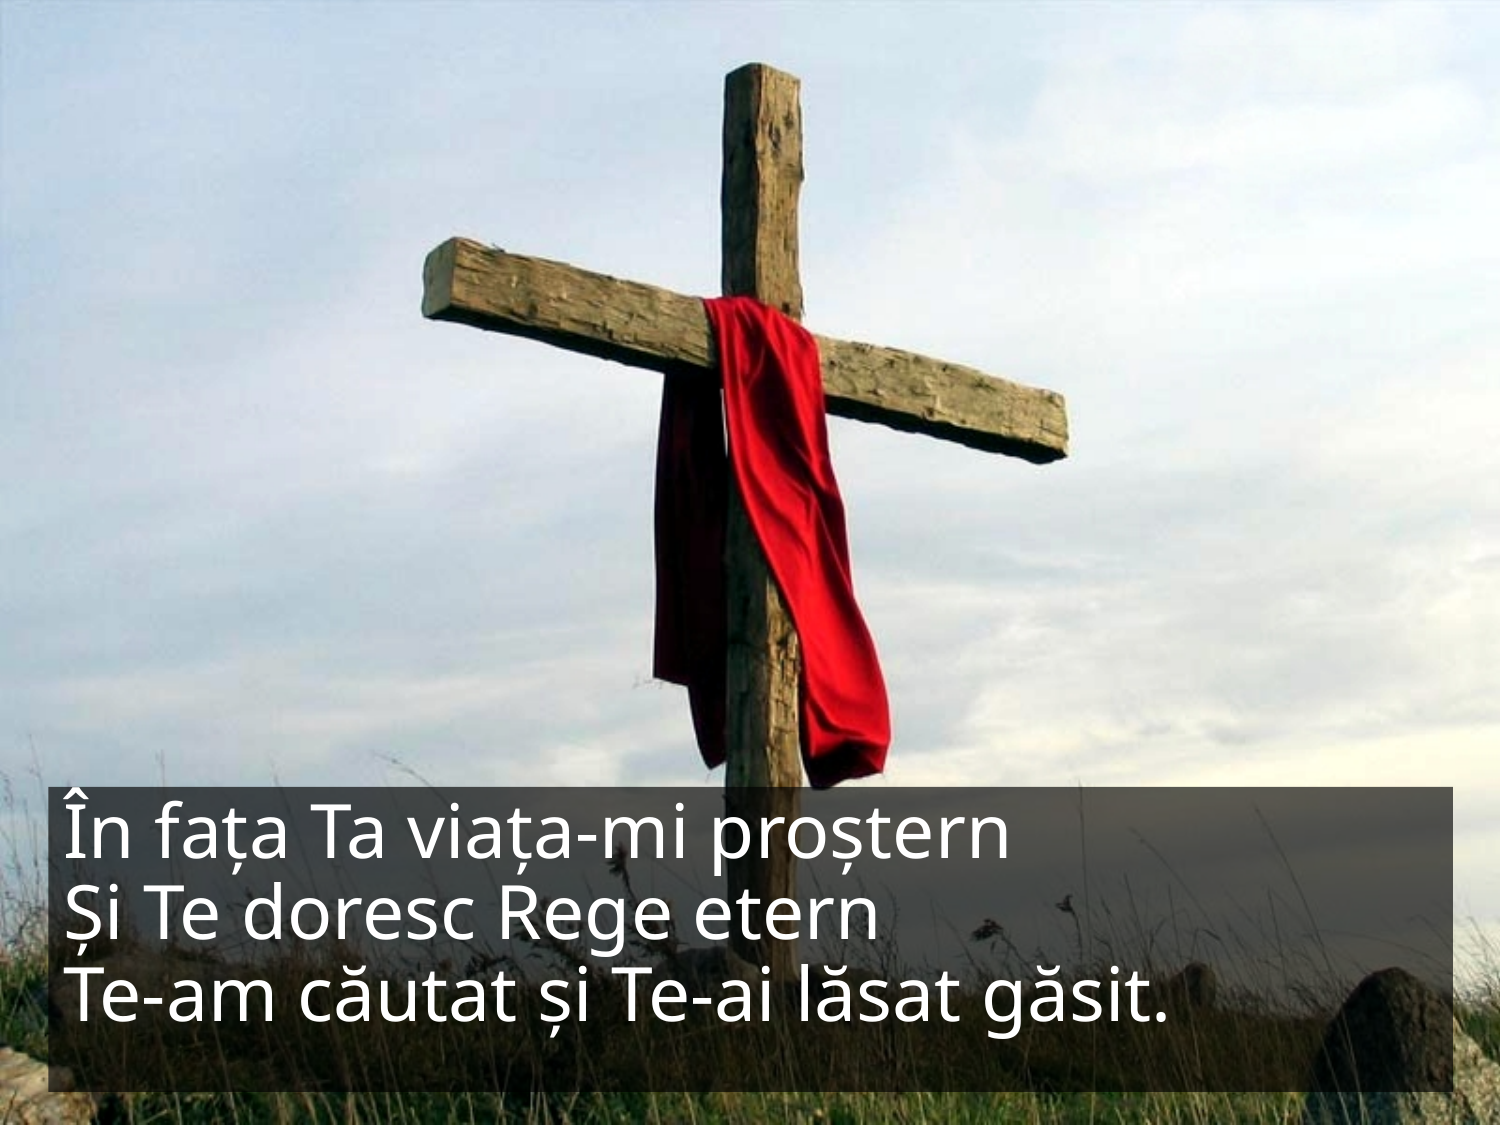

În fața Ta viața-mi proștern
Și Te doresc Rege etern
Te-am căutat și Te-ai lăsat găsit.